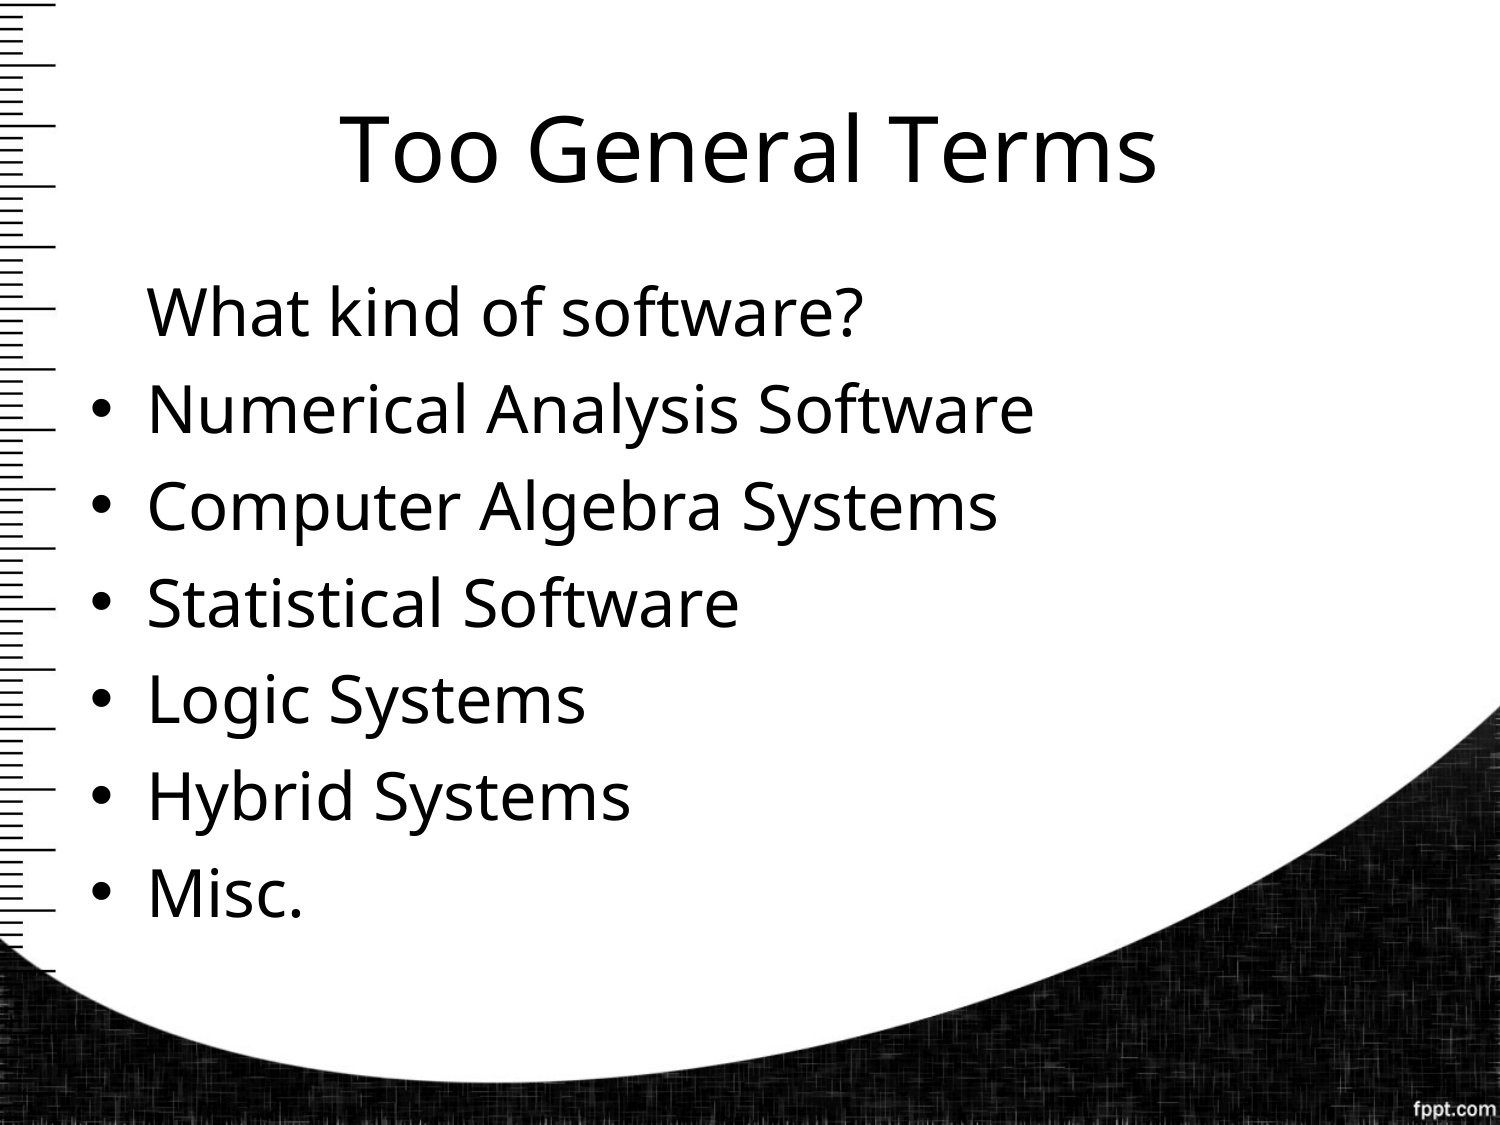

# Too General Terms
What kind of software?
Numerical Analysis Software
Computer Algebra Systems
Statistical Software
Logic Systems
Hybrid Systems
Misc.